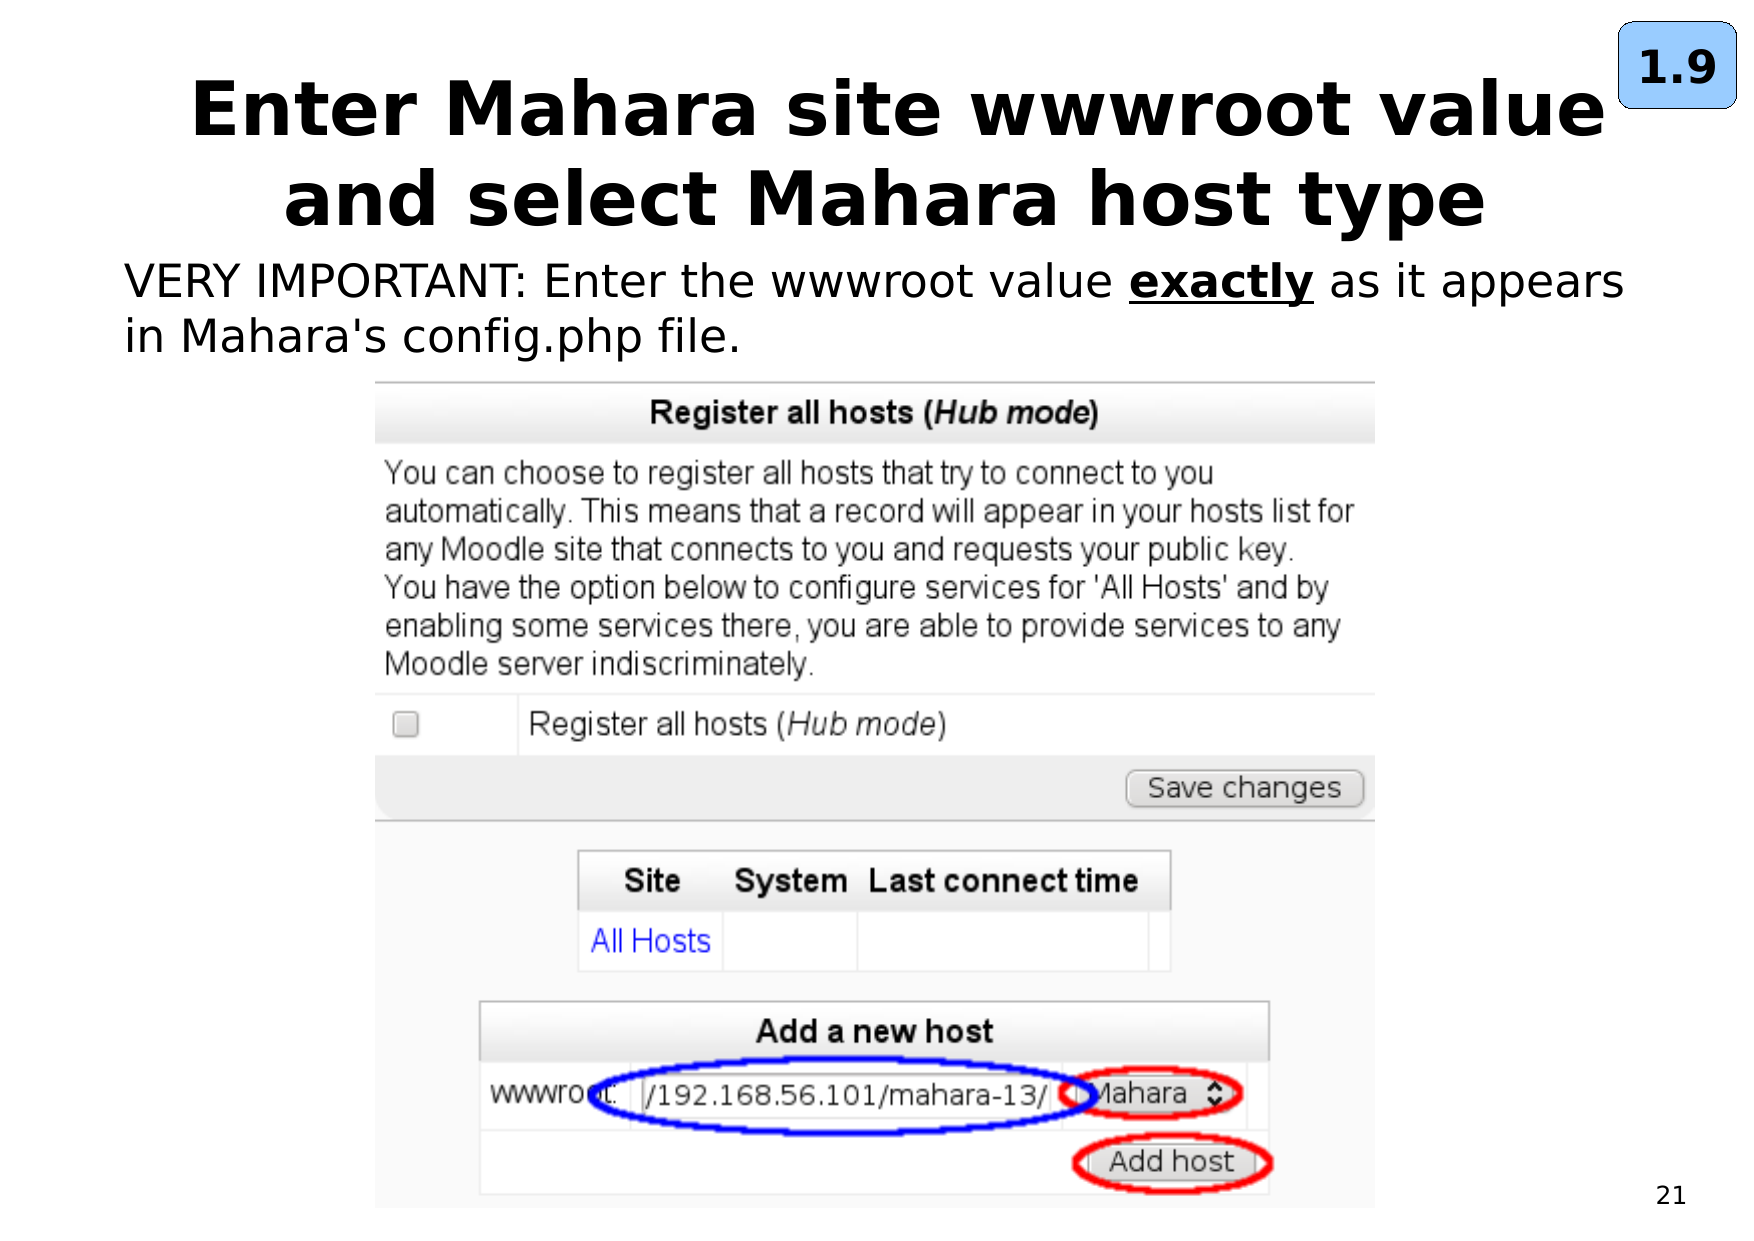

1.9
# Enter Mahara site wwwroot value and select Mahara host type
VERY IMPORTANT: Enter the wwwroot value exactly as it appears in Mahara's config.php file.
21